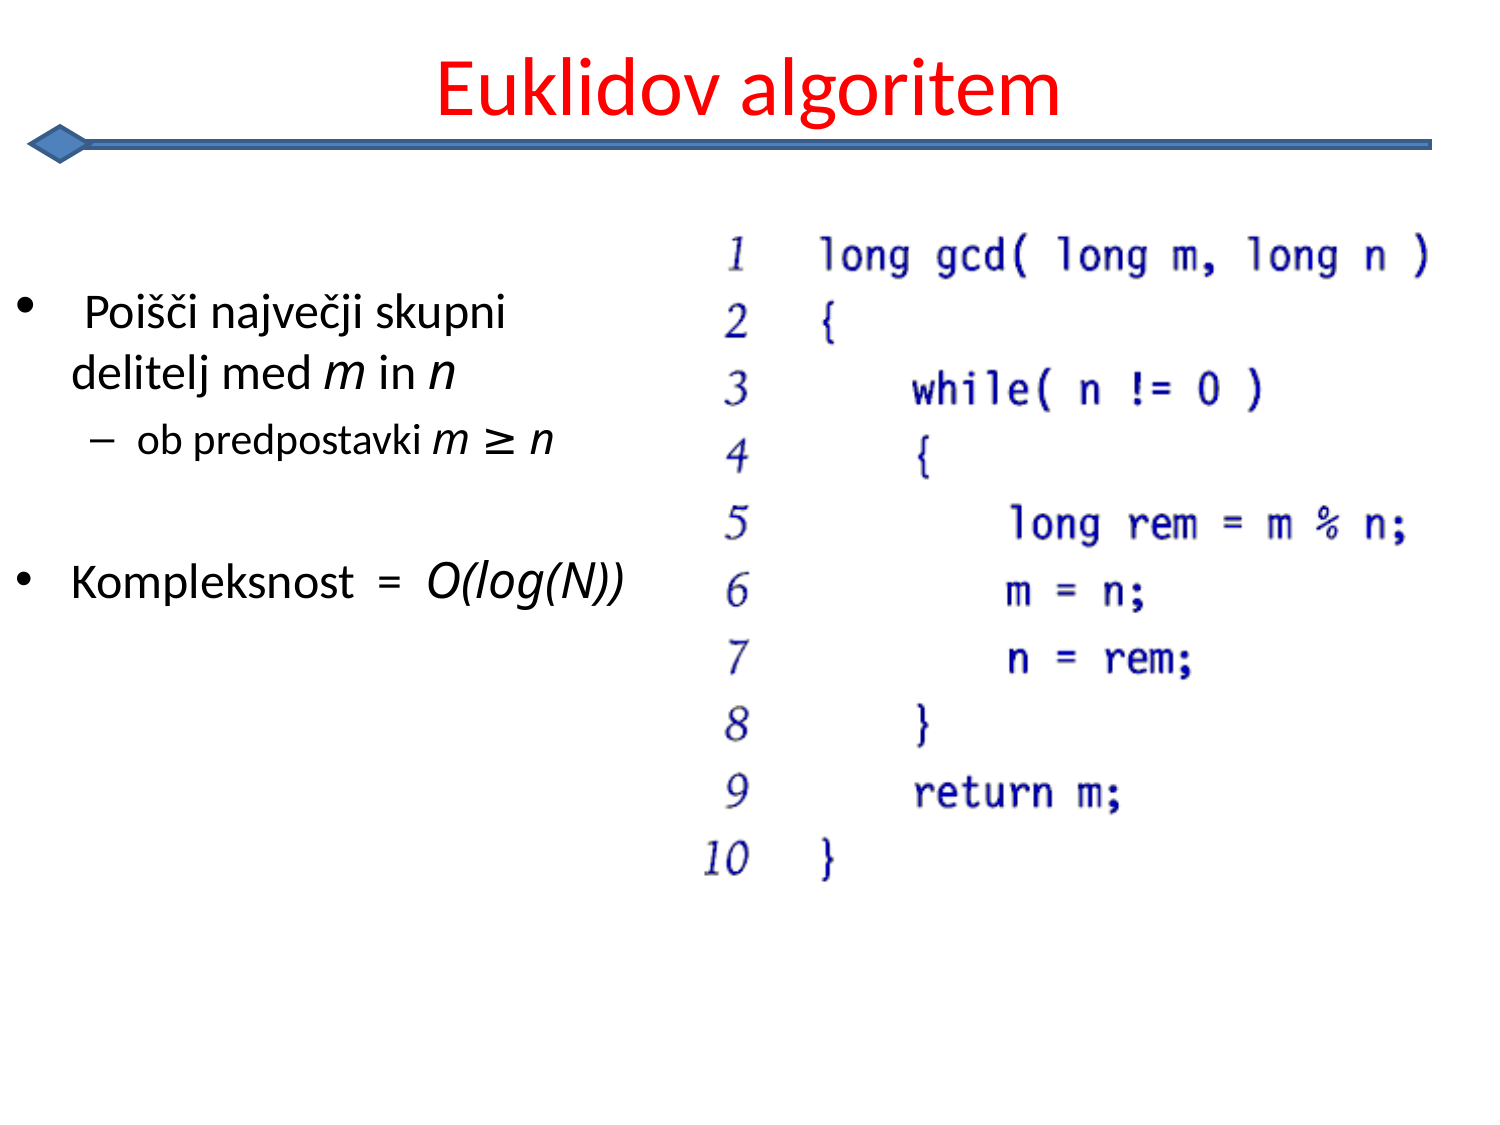

# Euklidov algoritem
 Poišči največji skupni delitelj med m in n
ob predpostavki m ≥ n
Kompleksnost = O(log(N))